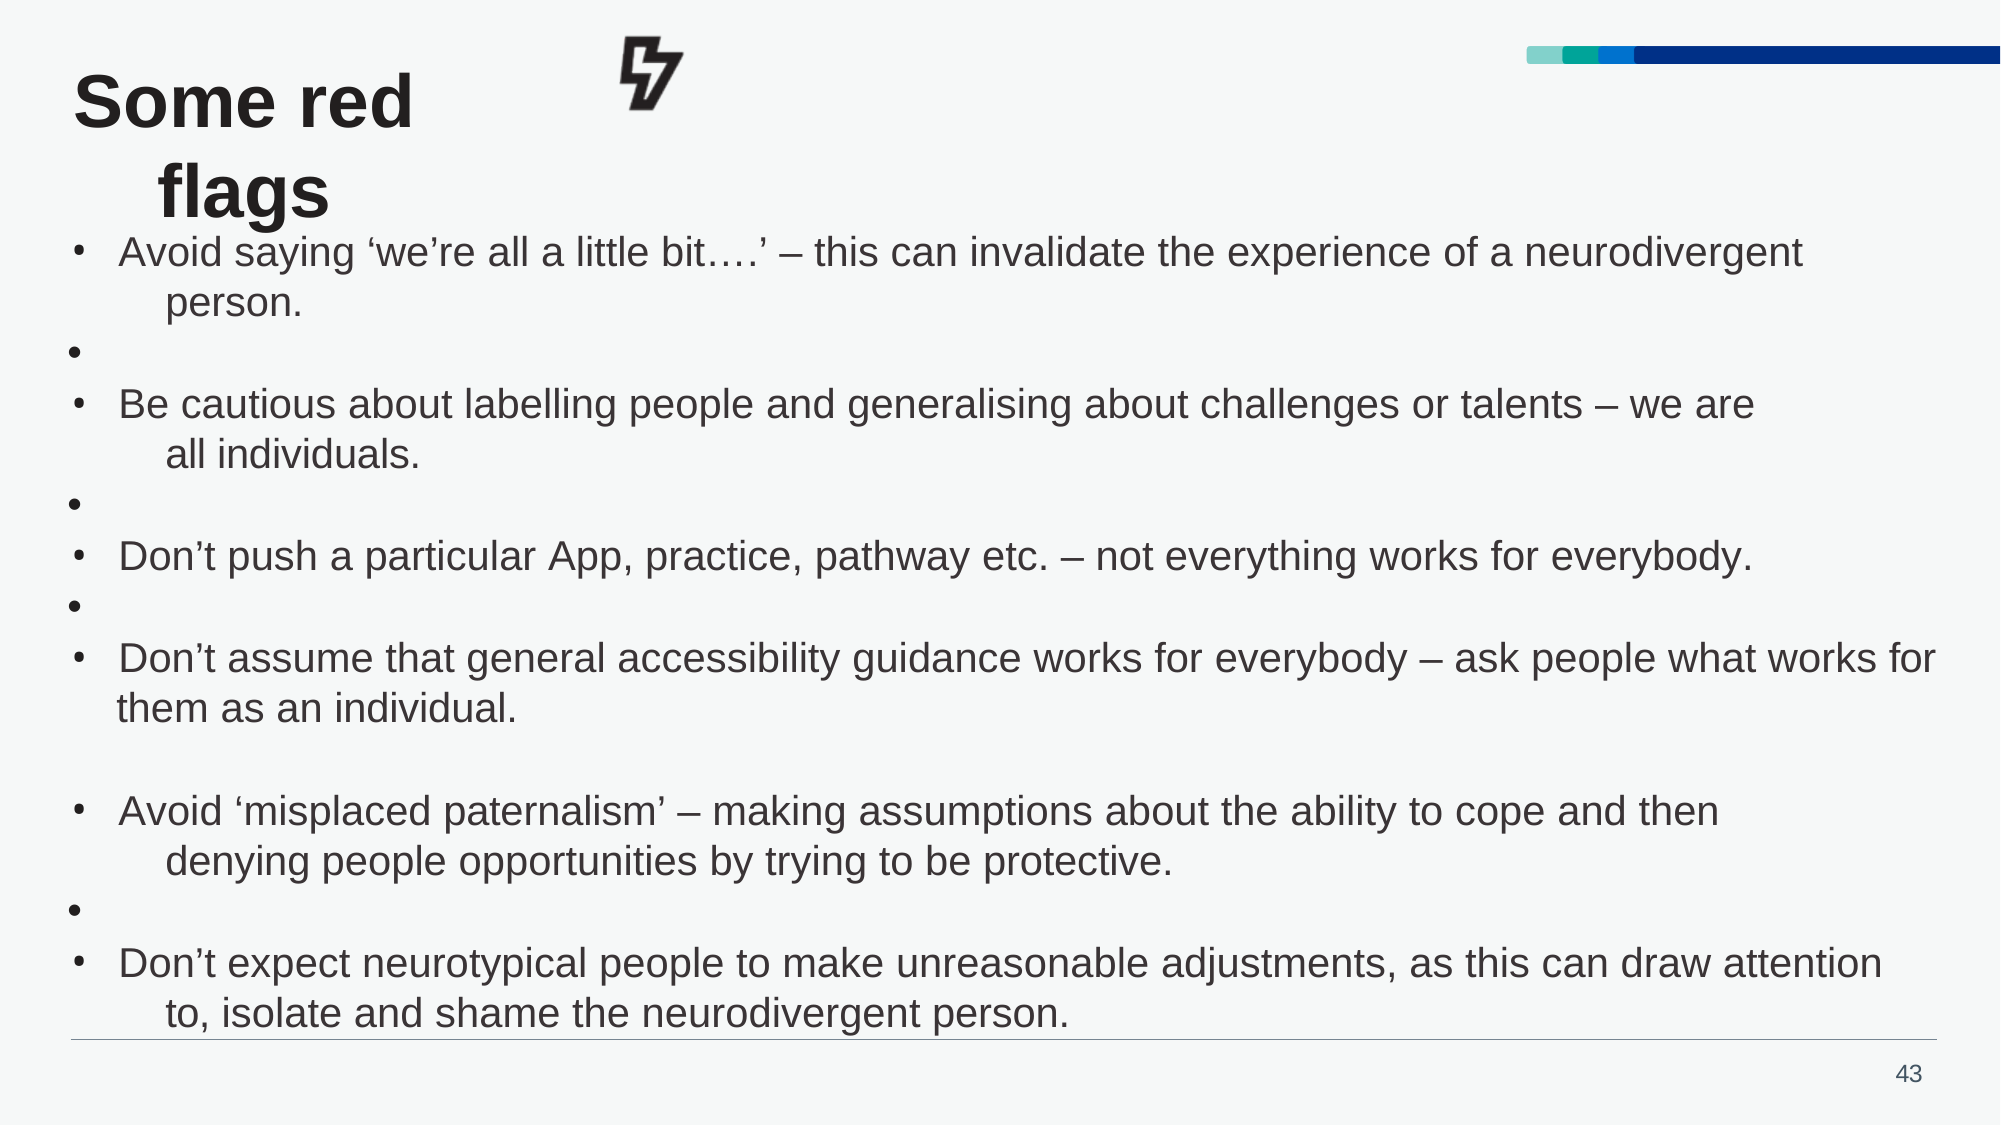

# Some red flags
Avoid saying ‘we’re all a little bit….’ – this can invalidate the experience of a neurodivergent person.
Be cautious about labelling people and generalising about challenges or talents – we are all individuals.
Don’t push a particular App, practice, pathway etc. – not everything works for everybody.
Don’t assume that general accessibility guidance works for everybody – ask people what works for
them as an individual.
Avoid ‘misplaced paternalism’ – making assumptions about the ability to cope and then denying people opportunities by trying to be protective.
Don’t expect neurotypical people to make unreasonable adjustments, as this can draw attention to, isolate and shame the neurodivergent person.
43